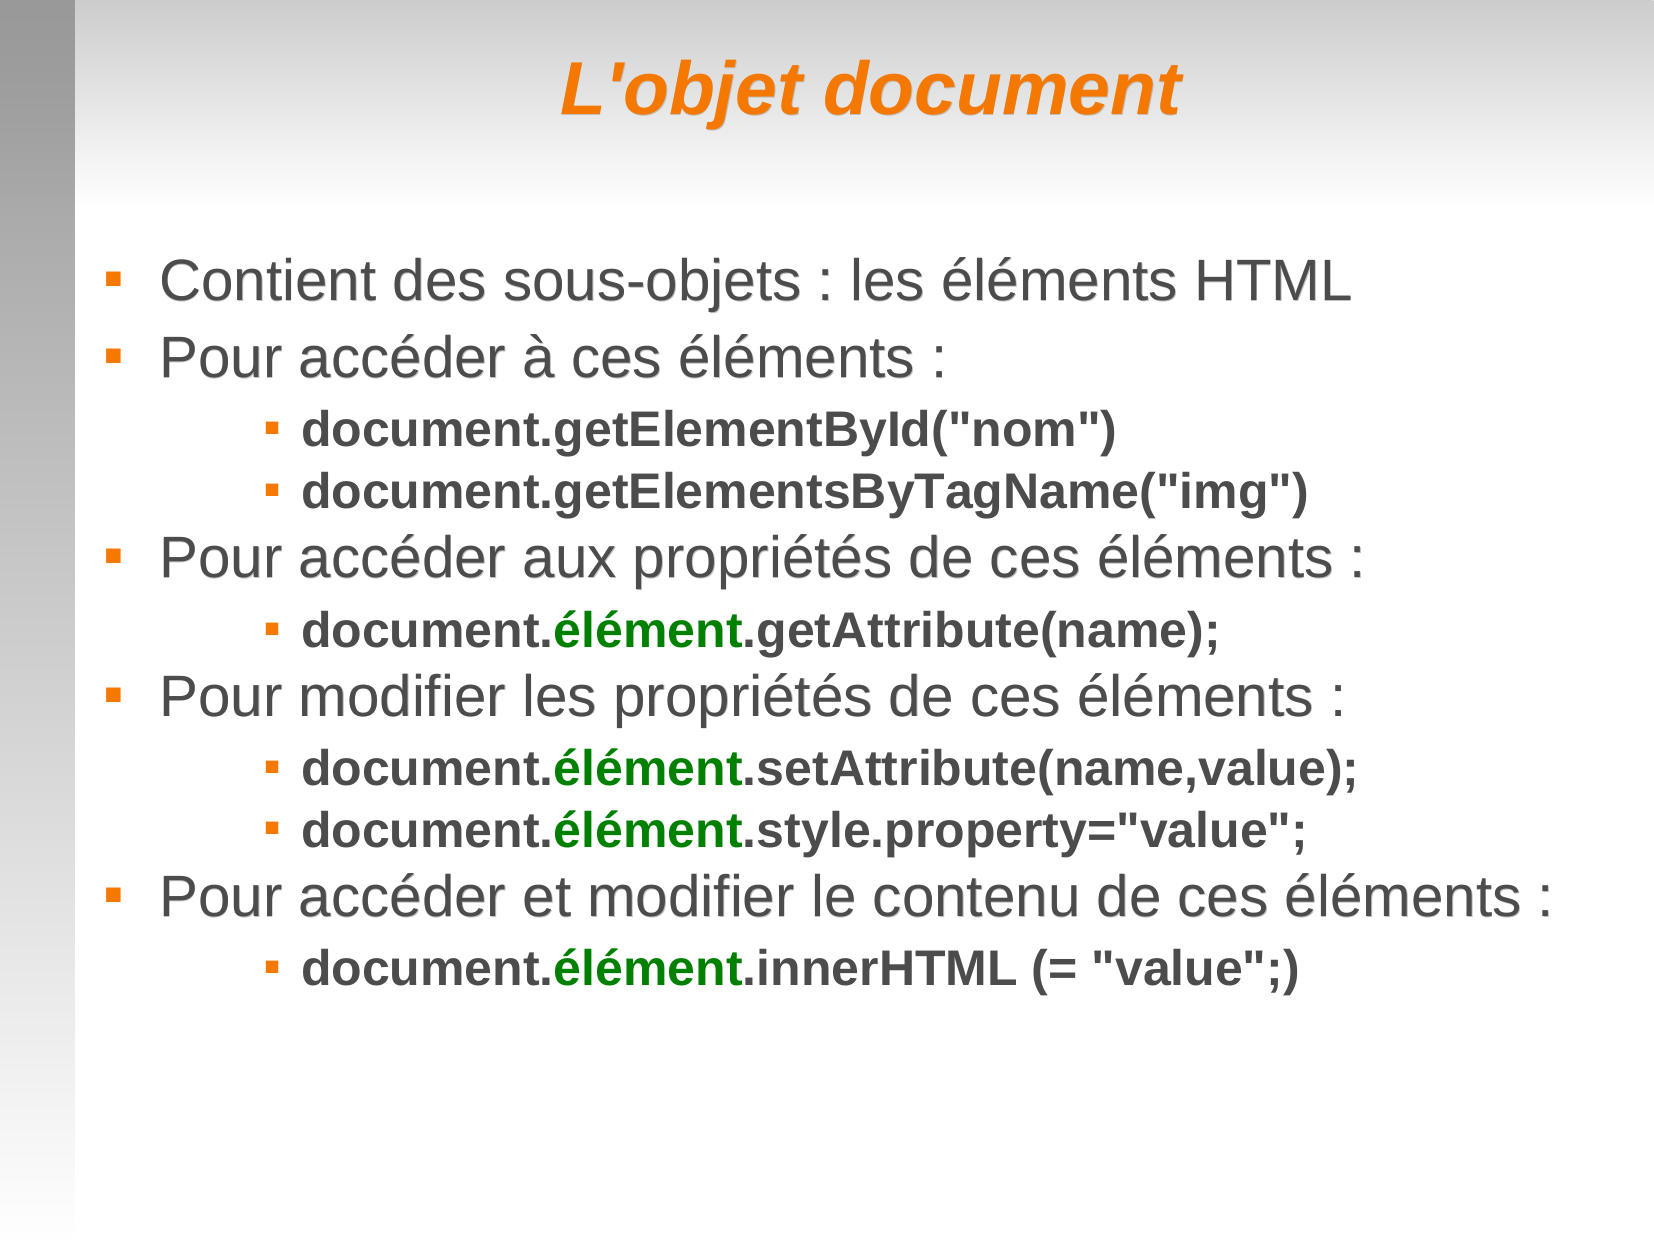

# L'objet document
Contient des sous-objets : les éléments HTML
Pour accéder à ces éléments :
document.getElementById("nom")
document.getElementsByTagName("img")
Pour accéder aux propriétés de ces éléments :
document.élément.getAttribute(name);
Pour modifier les propriétés de ces éléments :
document.élément.setAttribute(name,value);
document.élément.style.property="value";
Pour accéder et modifier le contenu de ces éléments :
document.élément.innerHTML (= "value";)